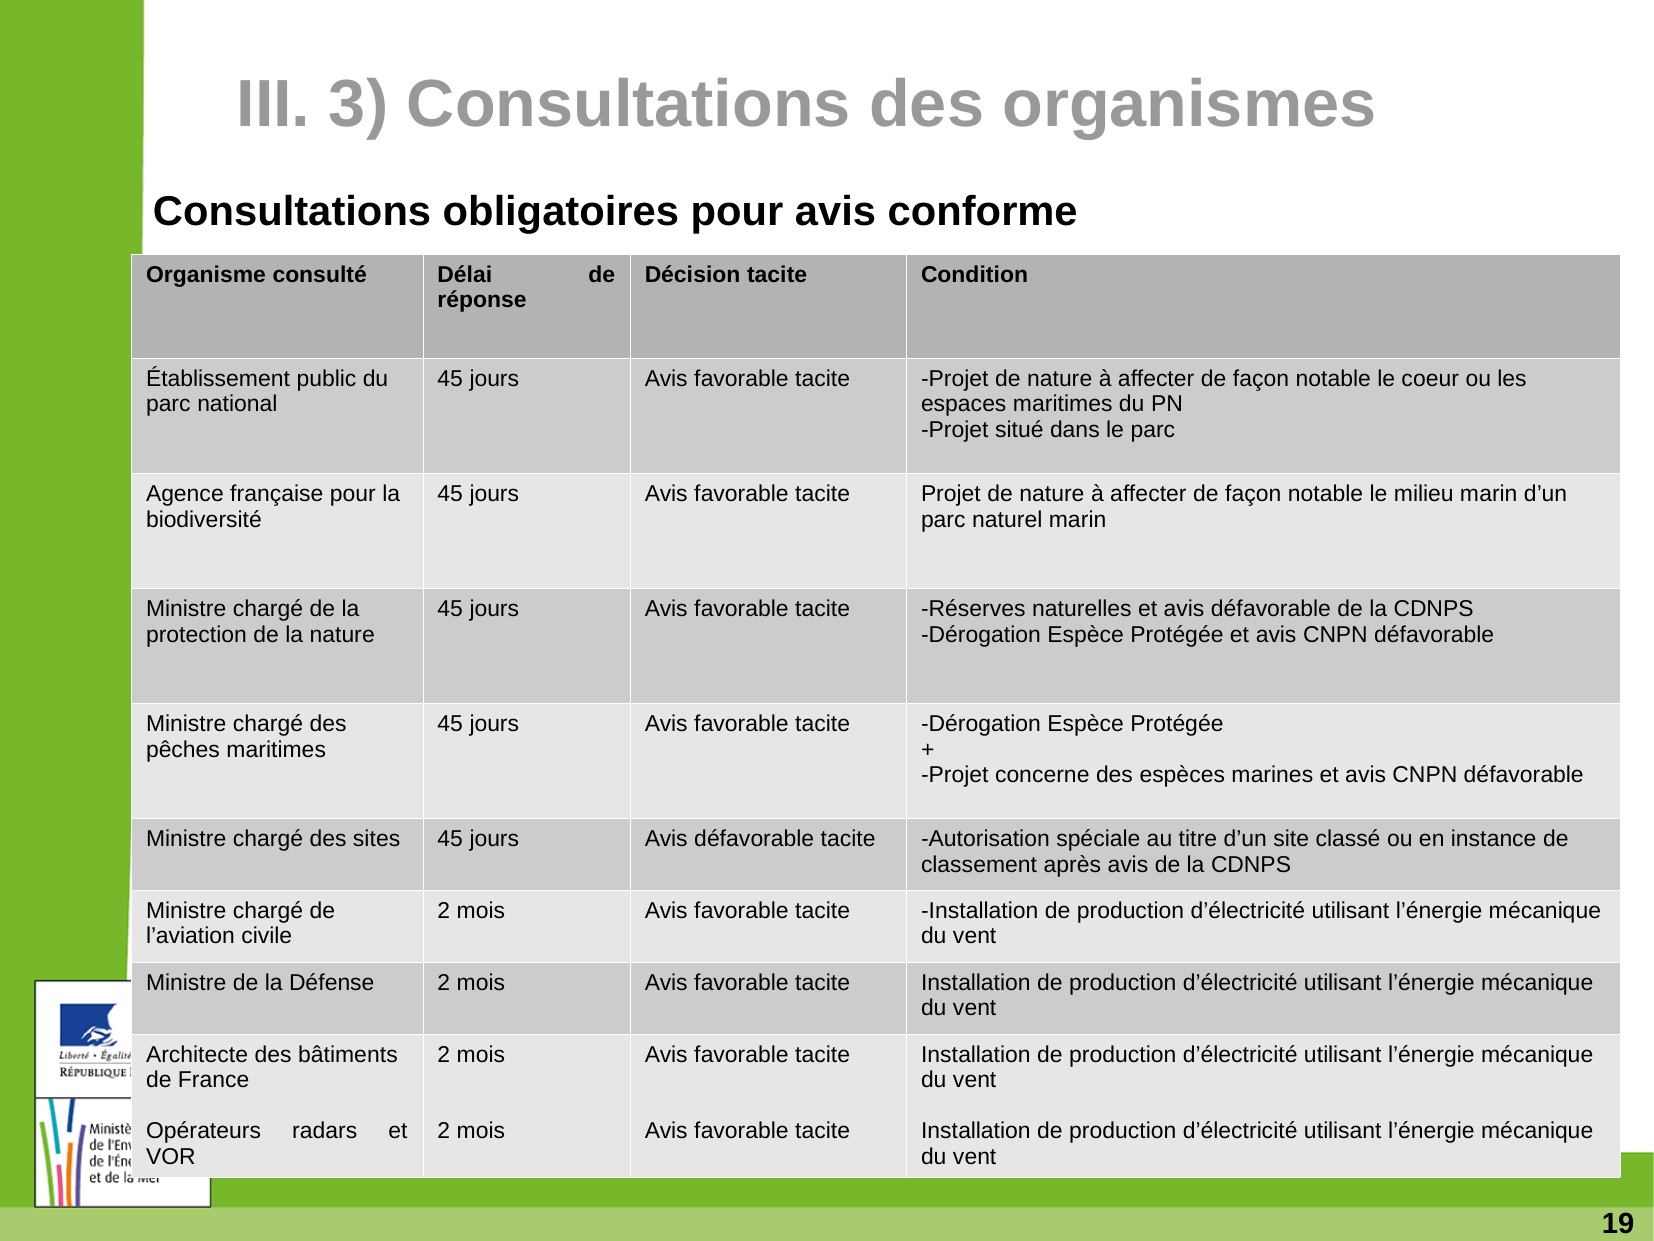

# III. 3) Consultations des organismes
Consultations obligatoires pour avis conforme
| Organisme consulté | Délai de réponse | Décision tacite | Condition |
| --- | --- | --- | --- |
| Établissement public du parc national | 45 jours | Avis favorable tacite | -Projet de nature à affecter de façon notable le coeur ou les espaces maritimes du PN -Projet situé dans le parc |
| Agence française pour la biodiversité | 45 jours | Avis favorable tacite | Projet de nature à affecter de façon notable le milieu marin d’un parc naturel marin |
| Ministre chargé de la protection de la nature | 45 jours | Avis favorable tacite | -Réserves naturelles et avis défavorable de la CDNPS -Dérogation Espèce Protégée et avis CNPN défavorable |
| Ministre chargé des pêches maritimes | 45 jours | Avis favorable tacite | -Dérogation Espèce Protégée + -Projet concerne des espèces marines et avis CNPN défavorable |
| Ministre chargé des sites | 45 jours | Avis défavorable tacite | -Autorisation spéciale au titre d’un site classé ou en instance de classement après avis de la CDNPS |
| Ministre chargé de l’aviation civile | 2 mois | Avis favorable tacite | -Installation de production d’électricité utilisant l’énergie mécanique du vent |
| Ministre de la Défense | 2 mois | Avis favorable tacite | Installation de production d’électricité utilisant l’énergie mécanique du vent |
| Architecte des bâtiments de France Opérateurs radars et VOR | 2 mois 2 mois | Avis favorable tacite Avis favorable tacite | Installation de production d’électricité utilisant l’énergie mécanique du vent Installation de production d’électricité utilisant l’énergie mécanique du vent |